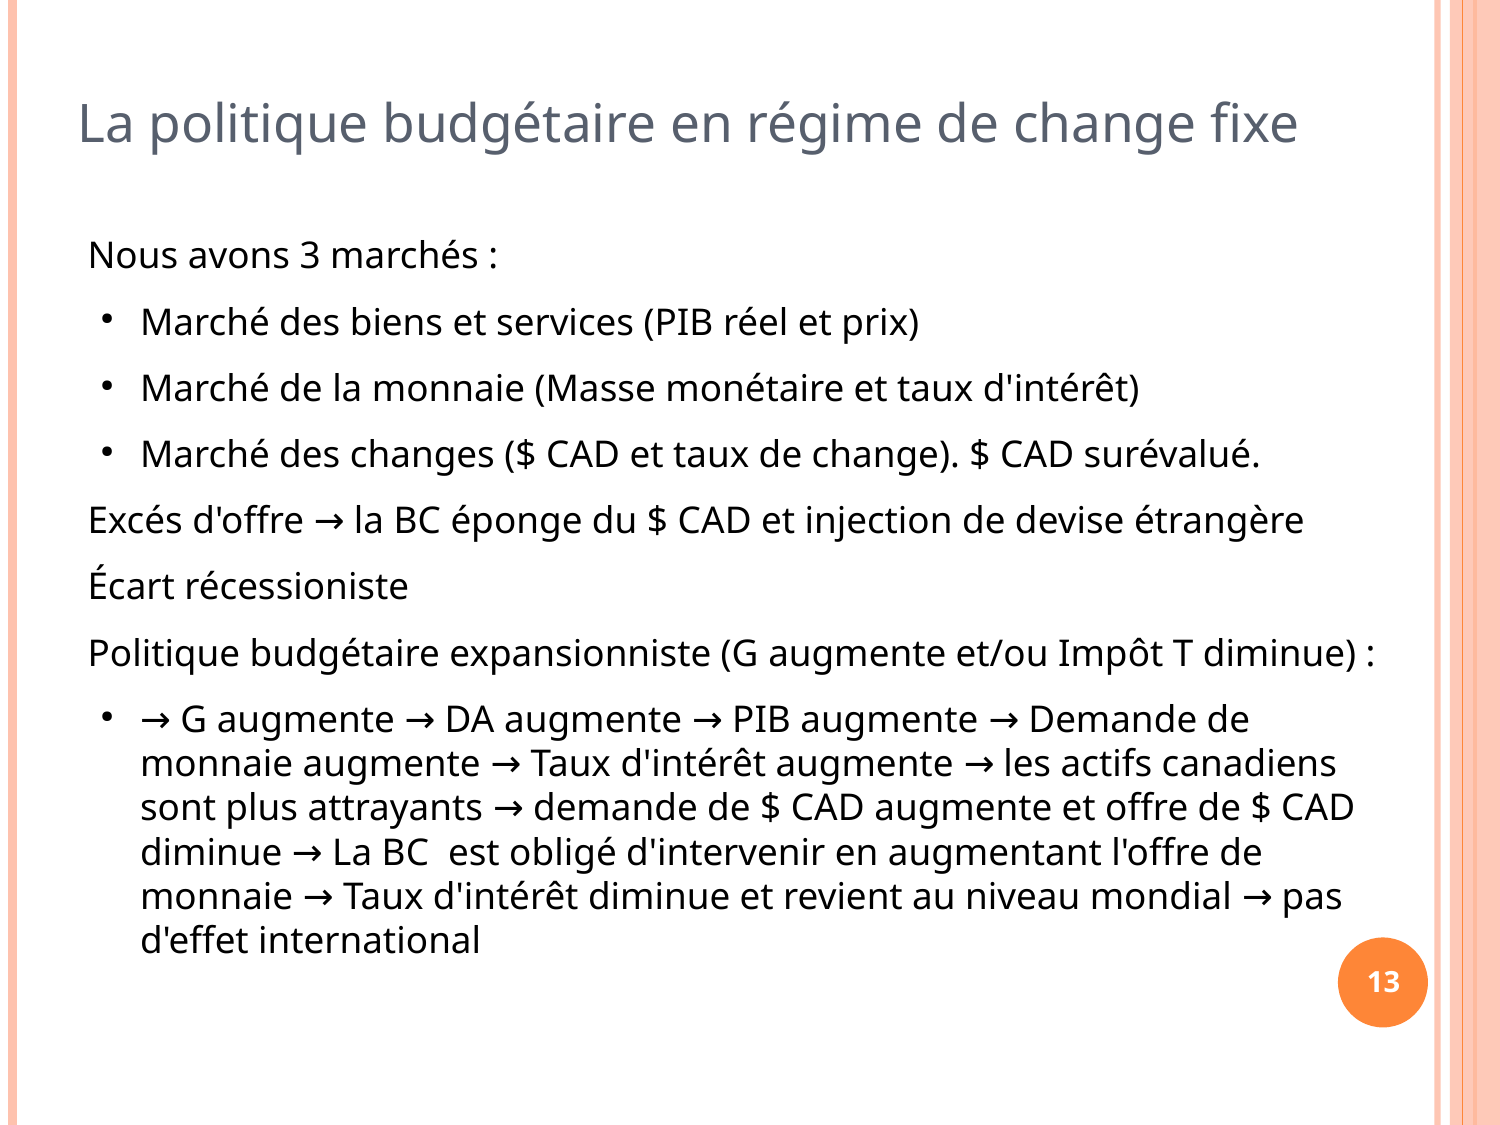

# La politique budgétaire en régime de change fixe
Nous avons 3 marchés :
Marché des biens et services (PIB réel et prix)
Marché de la monnaie (Masse monétaire et taux d'intérêt)
Marché des changes ($ CAD et taux de change). $ CAD surévalué.
Excés d'offre → la BC éponge du $ CAD et injection de devise étrangère
Écart récessioniste
Politique budgétaire expansionniste (G augmente et/ou Impôt T diminue) :
→ G augmente → DA augmente → PIB augmente → Demande de monnaie augmente → Taux d'intérêt augmente → les actifs canadiens sont plus attrayants → demande de $ CAD augmente et offre de $ CAD diminue → La BC est obligé d'intervenir en augmentant l'offre de monnaie → Taux d'intérêt diminue et revient au niveau mondial → pas d'effet international